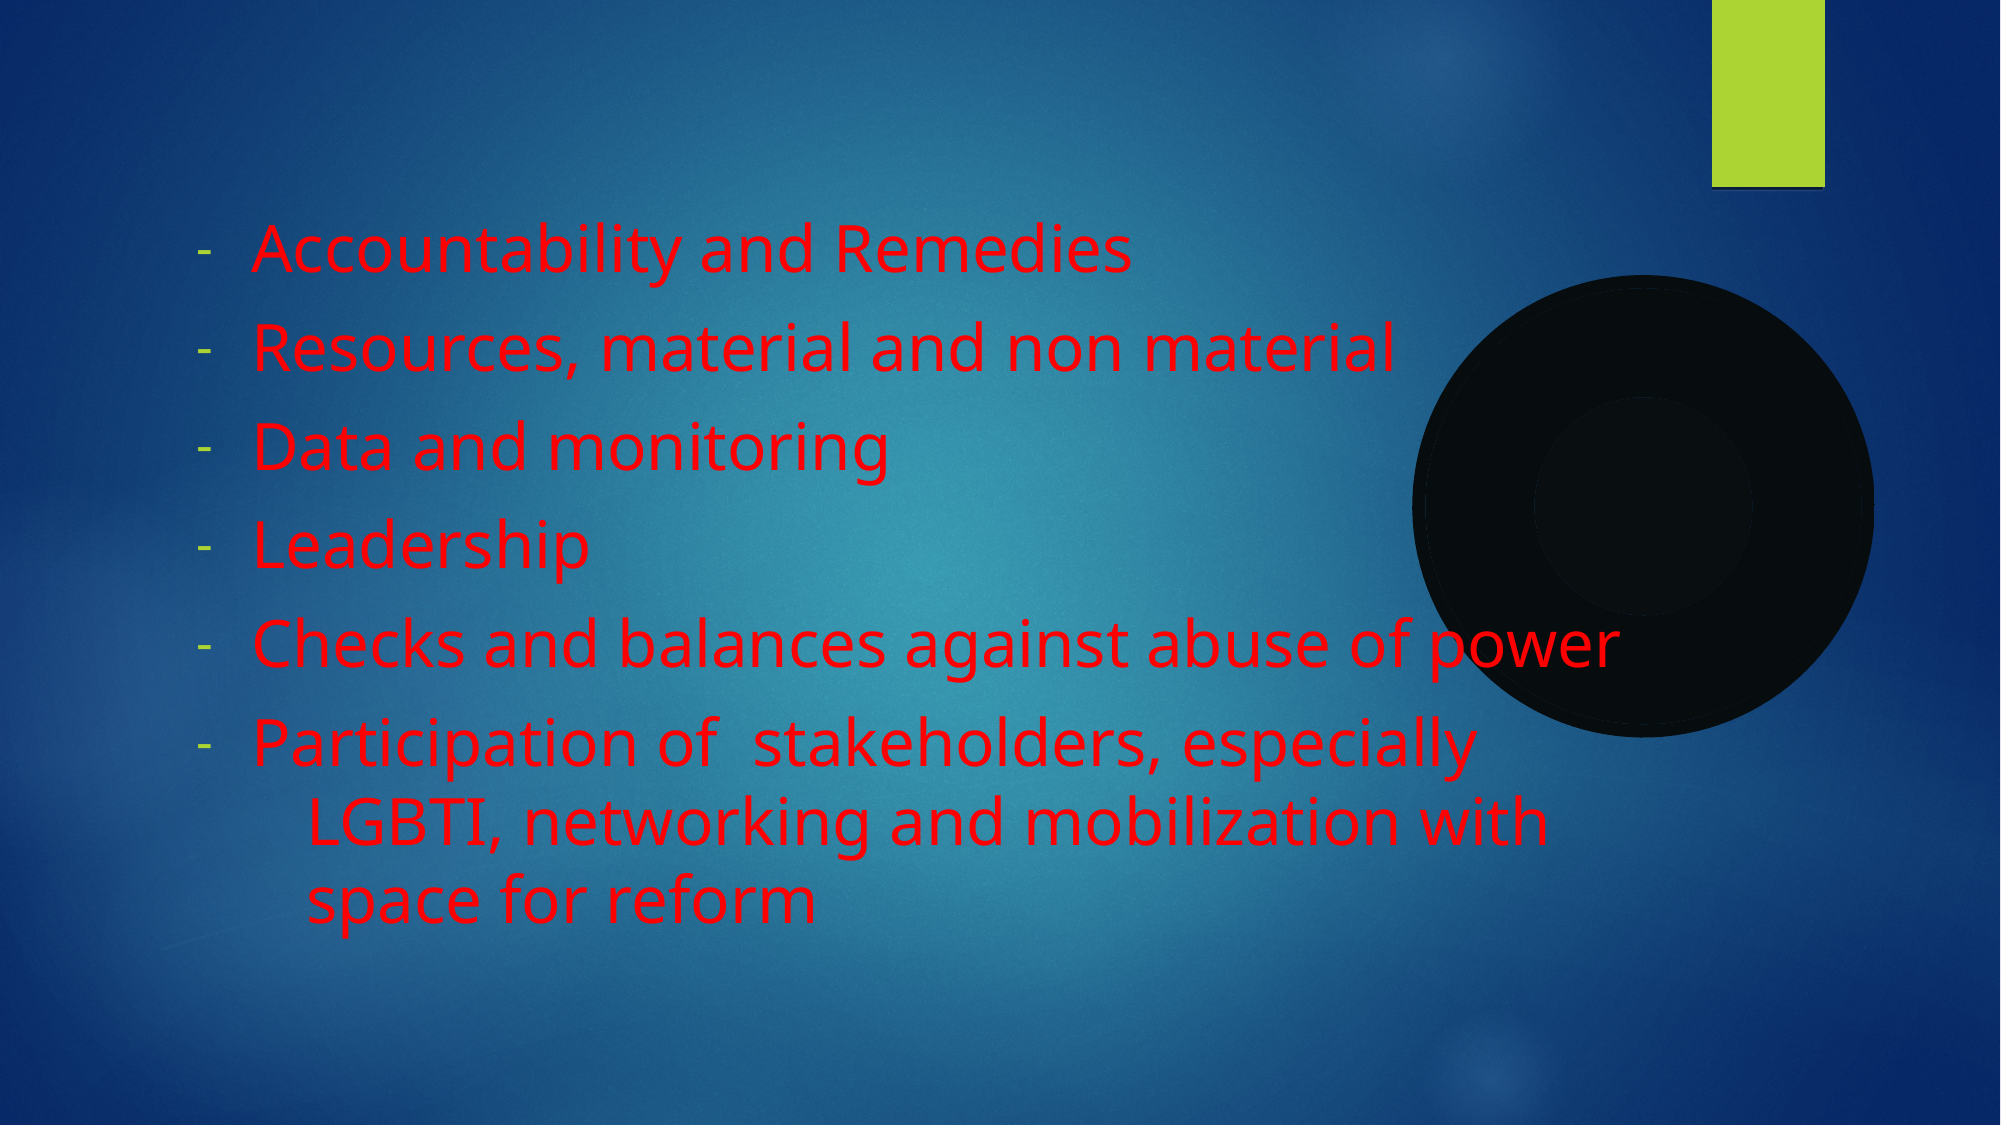

#
Accountability and Remedies
Resources, material and non material
Data and monitoring
Leadership
Checks and balances against abuse of power
Participation of stakeholders, especially LGBTI, networking and mobilization with space for reform